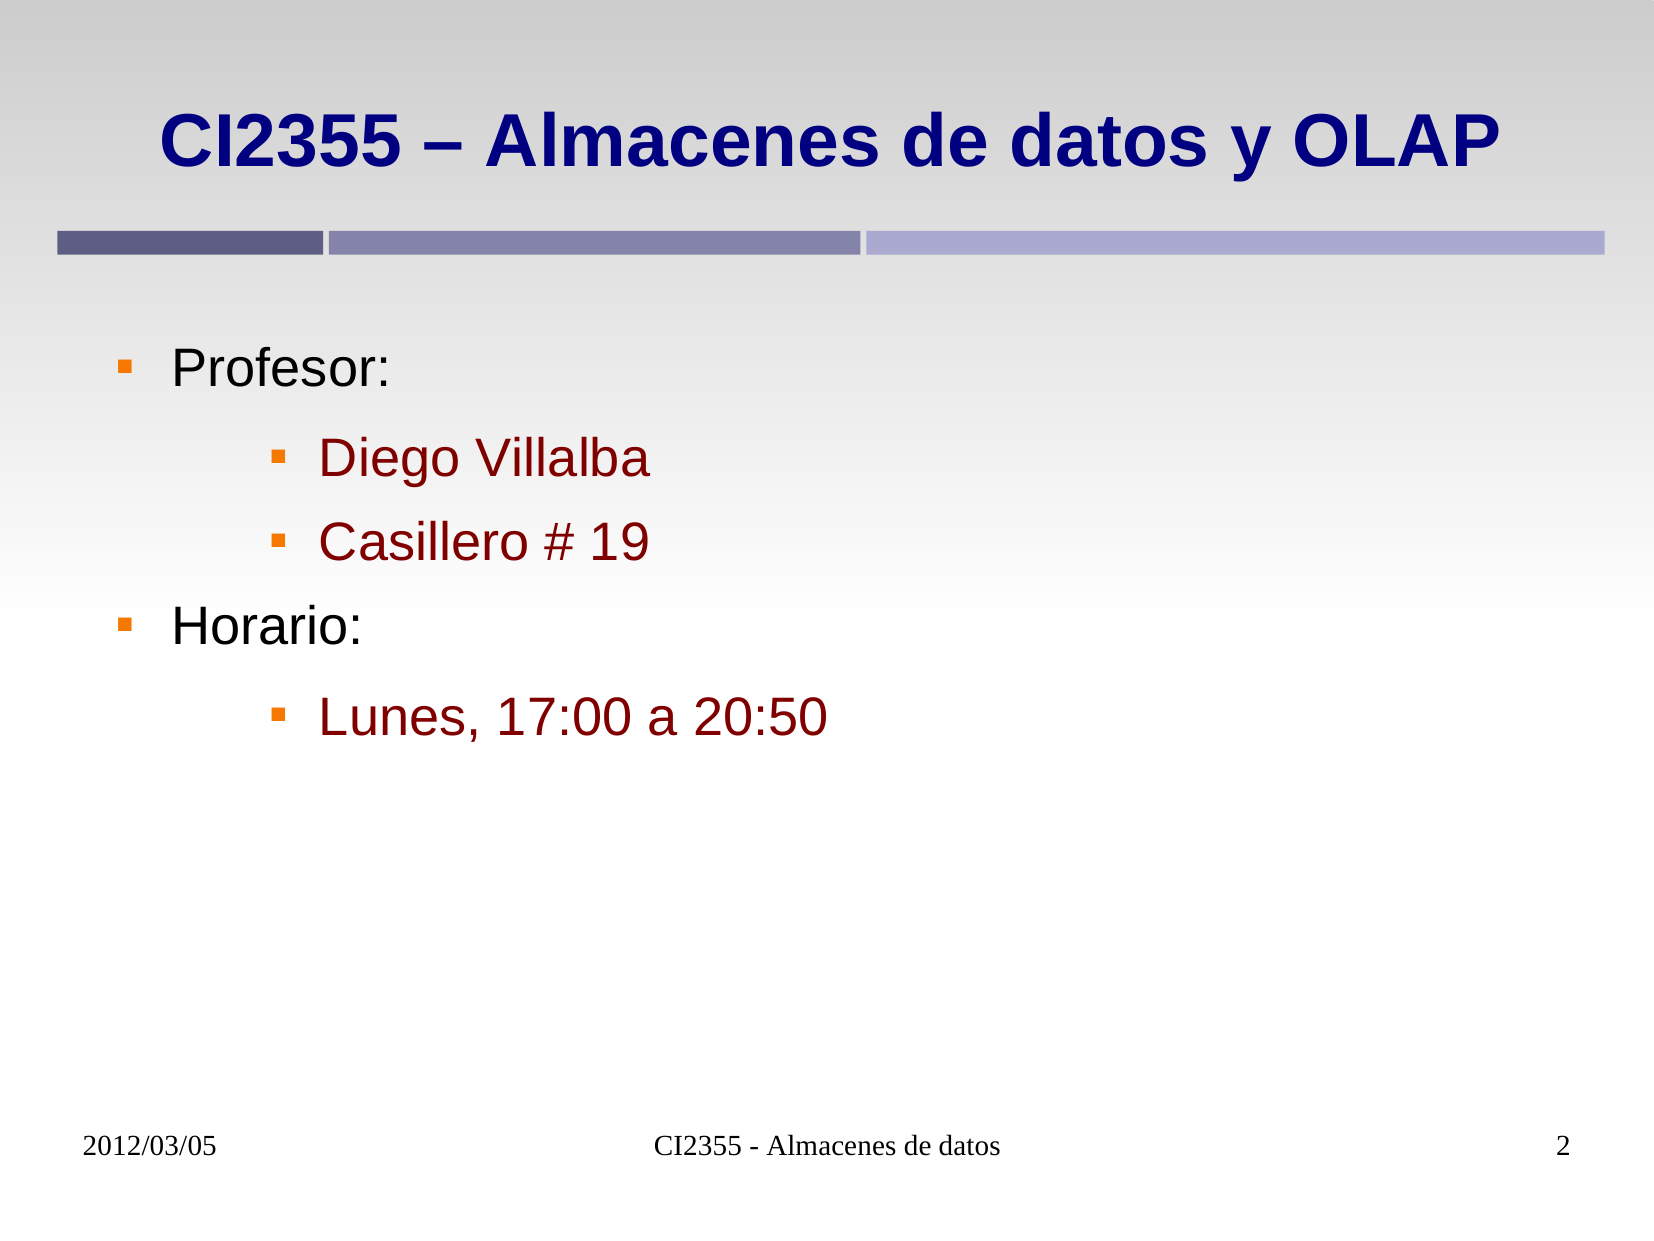

# CI2355 – Almacenes de datos y OLAP
Profesor:
Diego Villalba
Casillero # 19
Horario:
Lunes, 17:00 a 20:50
2012/03/05
CI2355 - Almacenes de datos
2